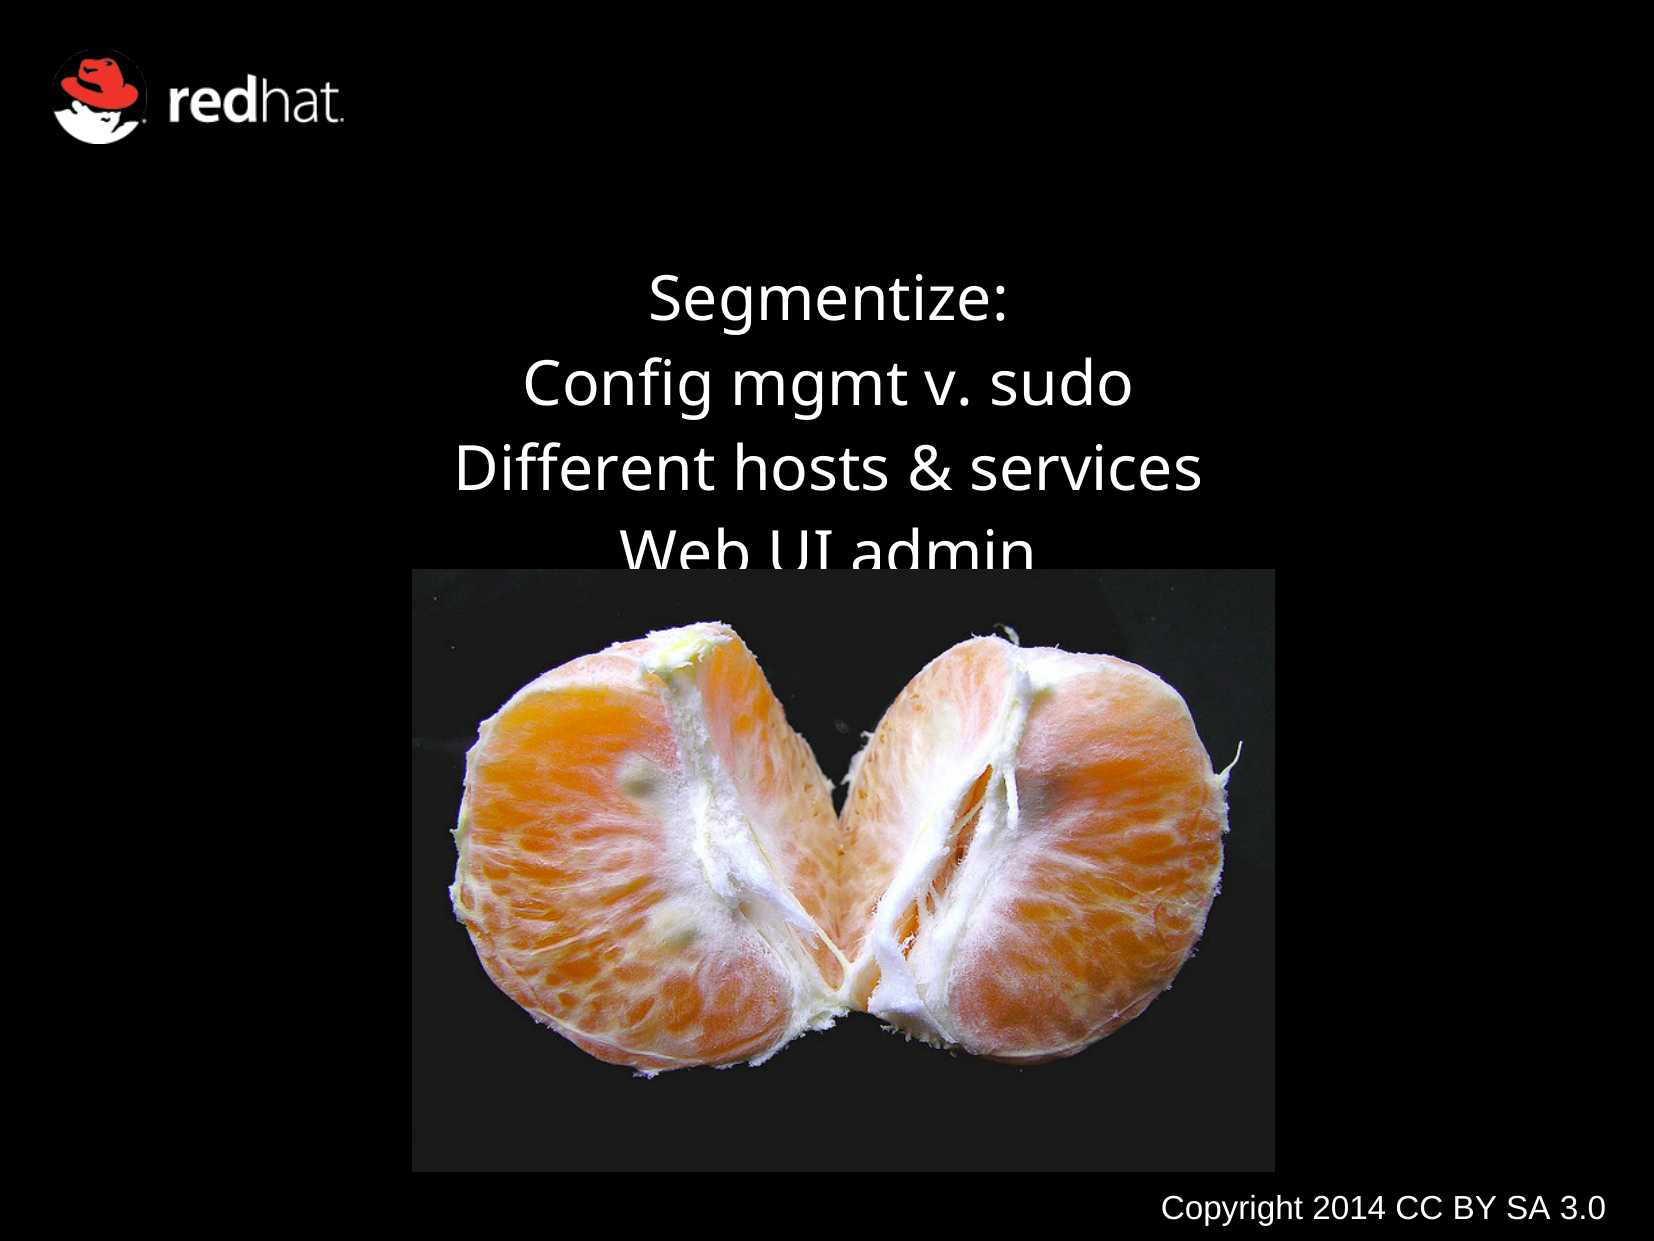

Segmentize:
Config mgmt v. sudo
Different hosts & services
Web UI admin